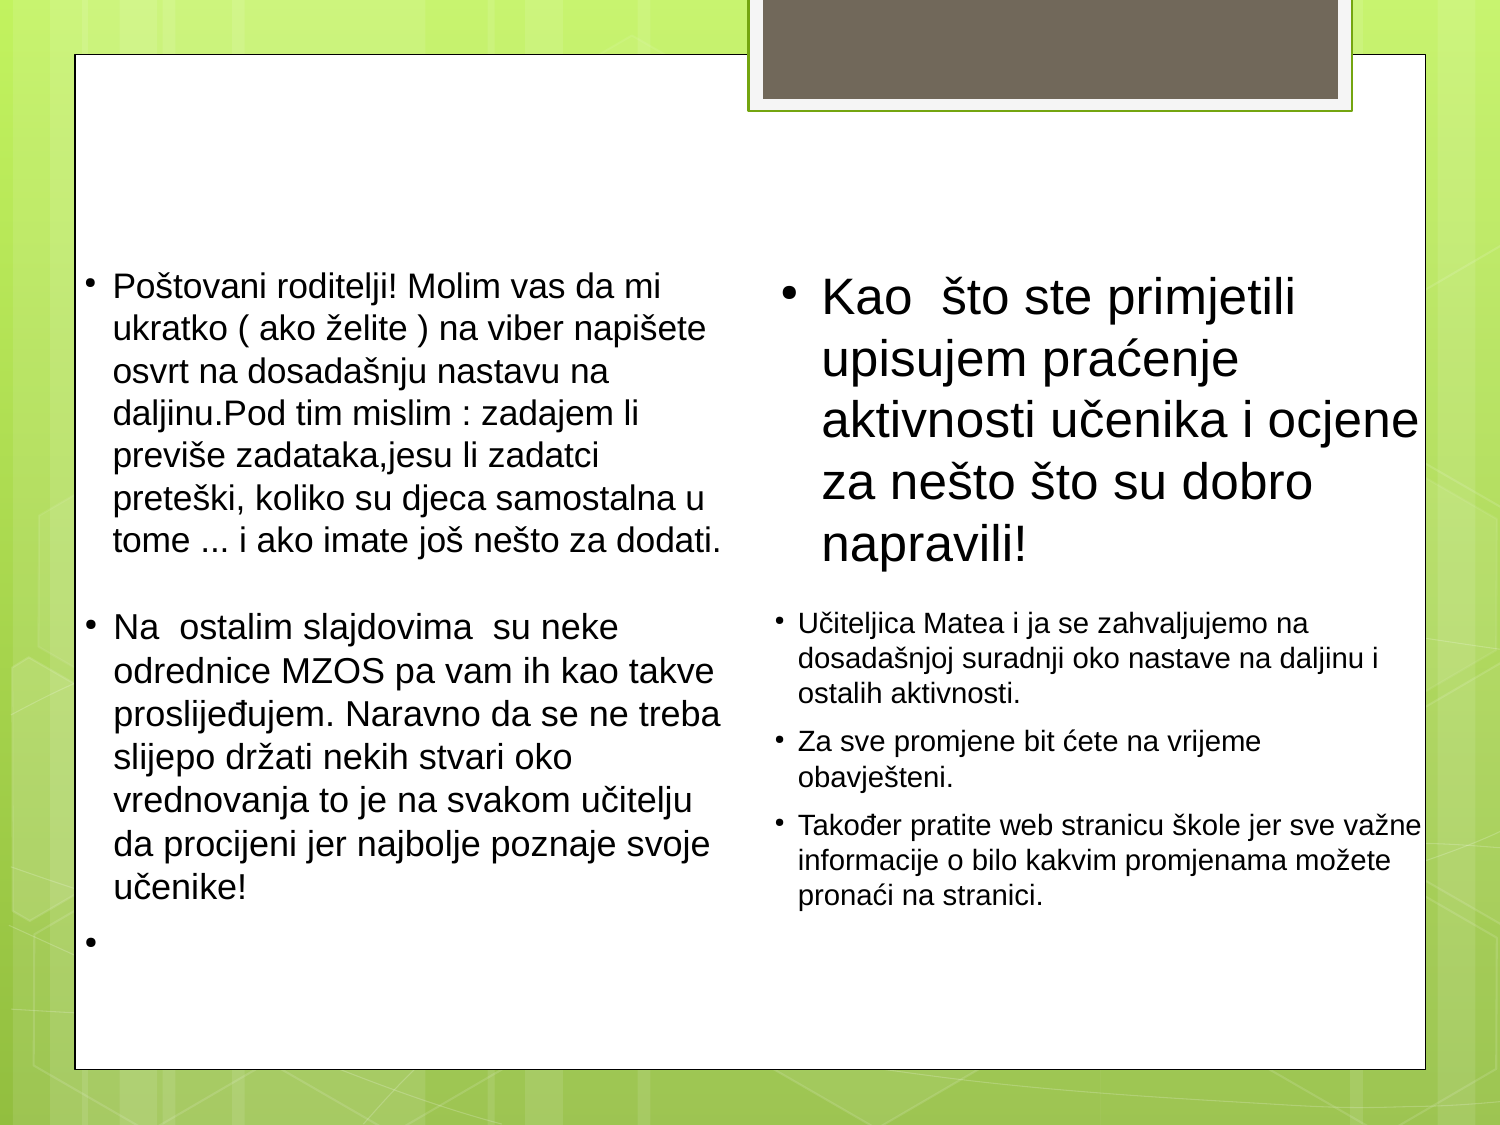

#
Poštovani roditelji! Molim vas da mi ukratko ( ako želite ) na viber napišete osvrt na dosadašnju nastavu na daljinu.Pod tim mislim : zadajem li previše zadataka,jesu li zadatci preteški, koliko su djeca samostalna u tome ... i ako imate još nešto za dodati.
Kao što ste primjetili upisujem praćenje aktivnosti učenika i ocjene za nešto što su dobro napravili!
Na ostalim slajdovima su neke odrednice MZOS pa vam ih kao takve proslijeđujem. Naravno da se ne treba slijepo držati nekih stvari oko vrednovanja to je na svakom učitelju da procijeni jer najbolje poznaje svoje učenike!
Učiteljica Matea i ja se zahvaljujemo na dosadašnjoj suradnji oko nastave na daljinu i ostalih aktivnosti.
Za sve promjene bit ćete na vrijeme obavješteni.
Također pratite web stranicu škole jer sve važne informacije o bilo kakvim promjenama možete pronaći na stranici.